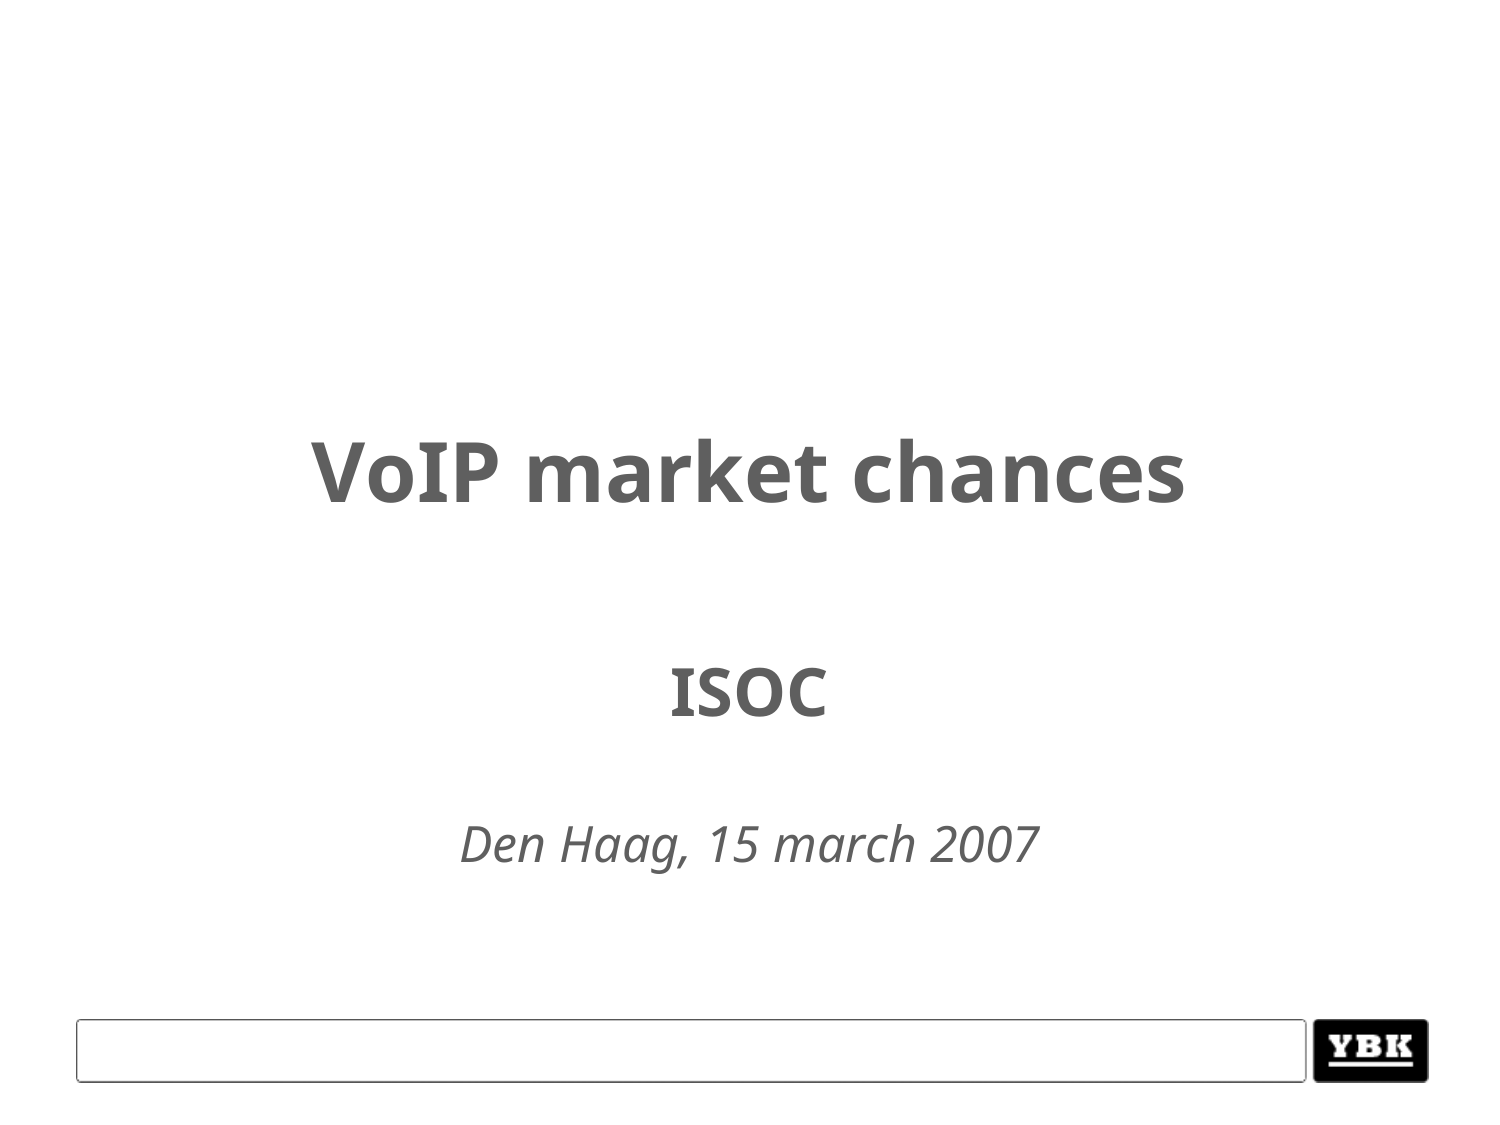

# VoIP market chances
ISOC
Den Haag, 15 march 2007